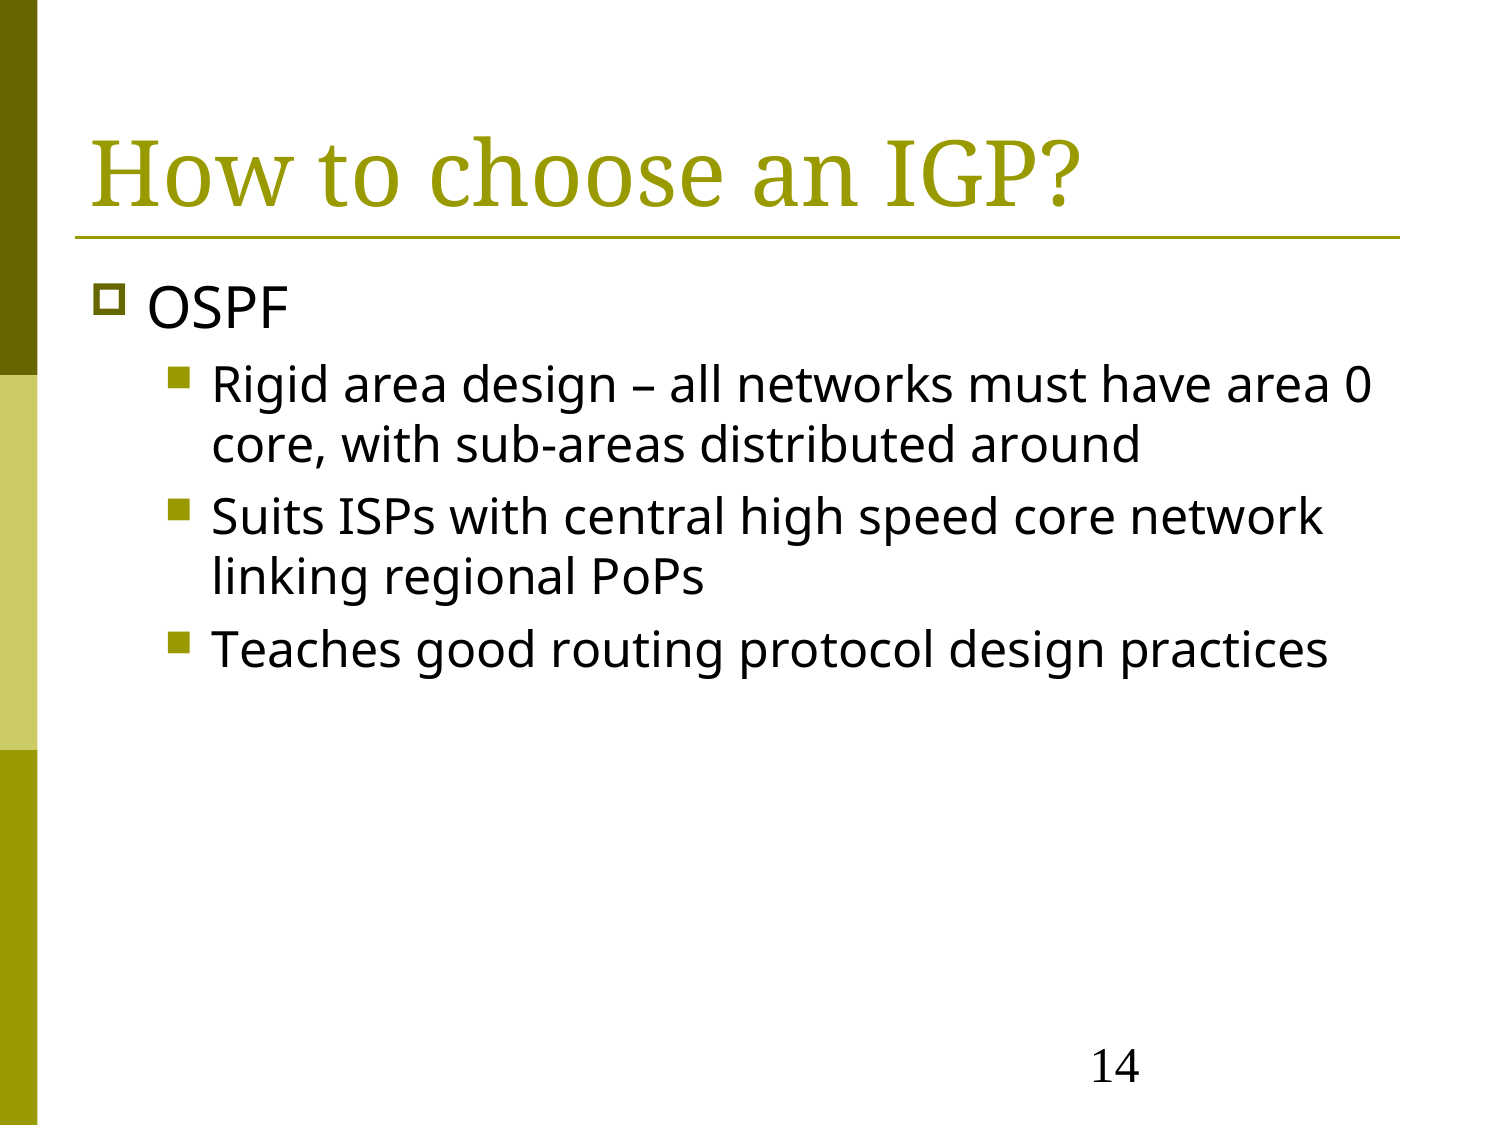

# How to choose an IGP?
OSPF
Rigid area design – all networks must have area 0 core, with sub-areas distributed around
Suits ISPs with central high speed core network linking regional PoPs
Teaches good routing protocol design practices
14